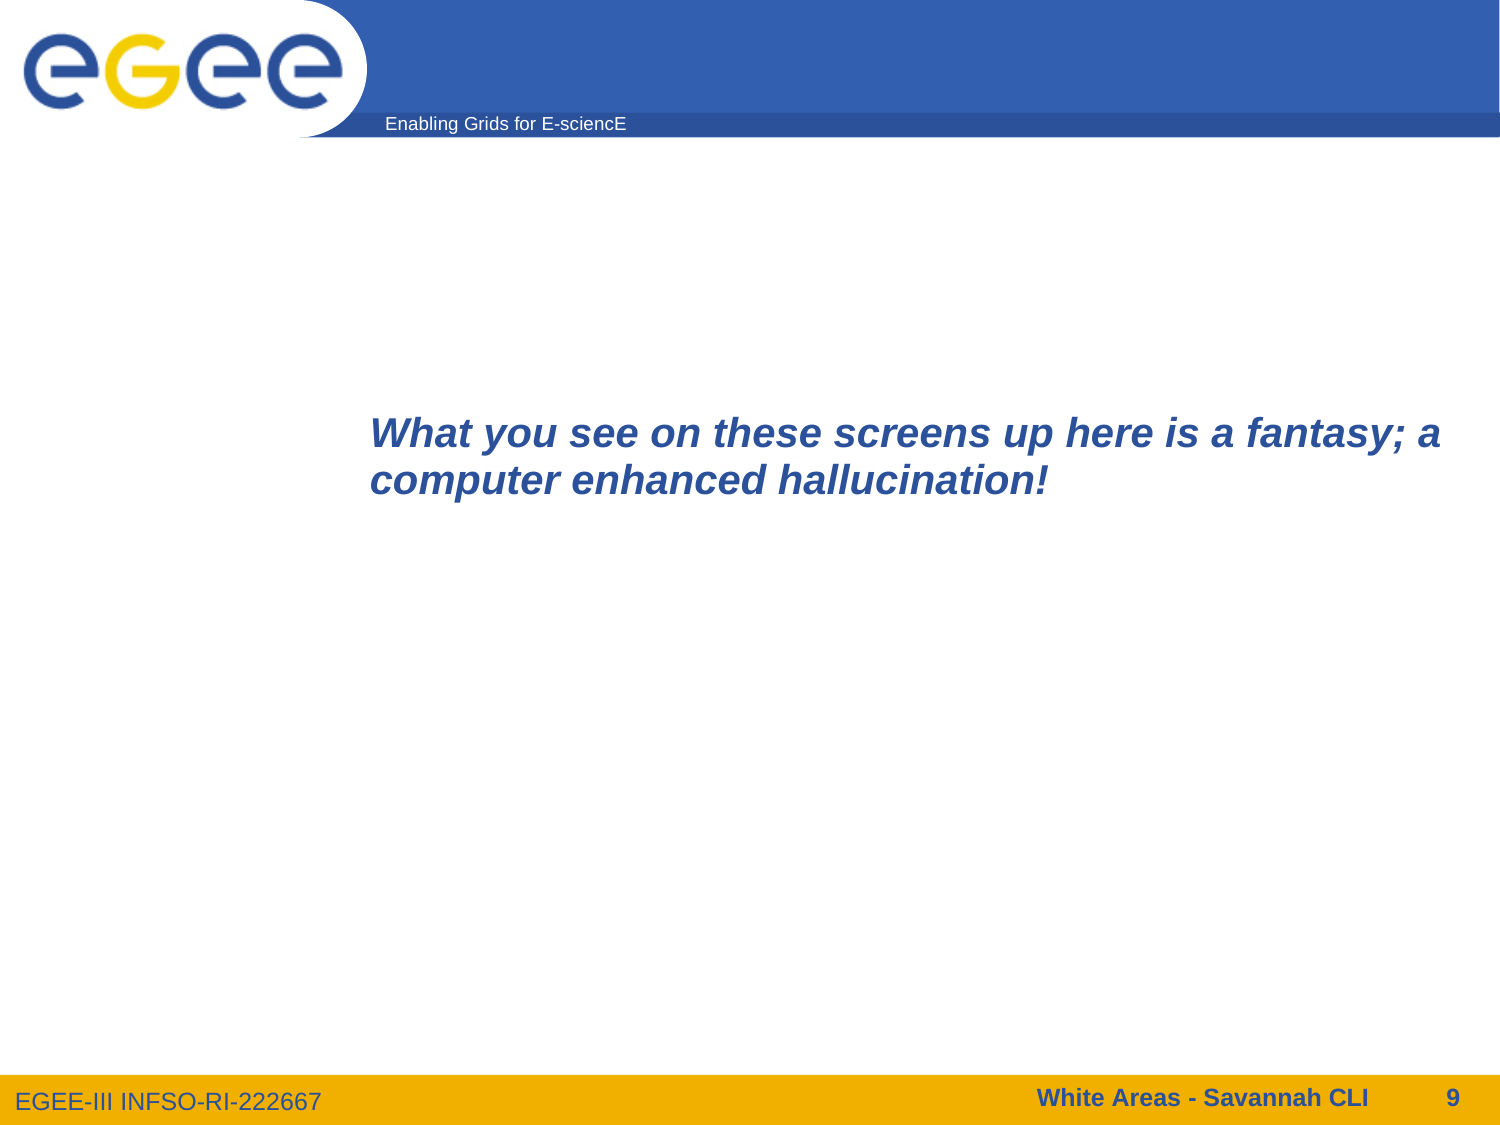

# What you see on these screens up here is a fantasy; a computer enhanced hallucination!
White Areas - Savannah CLI
9